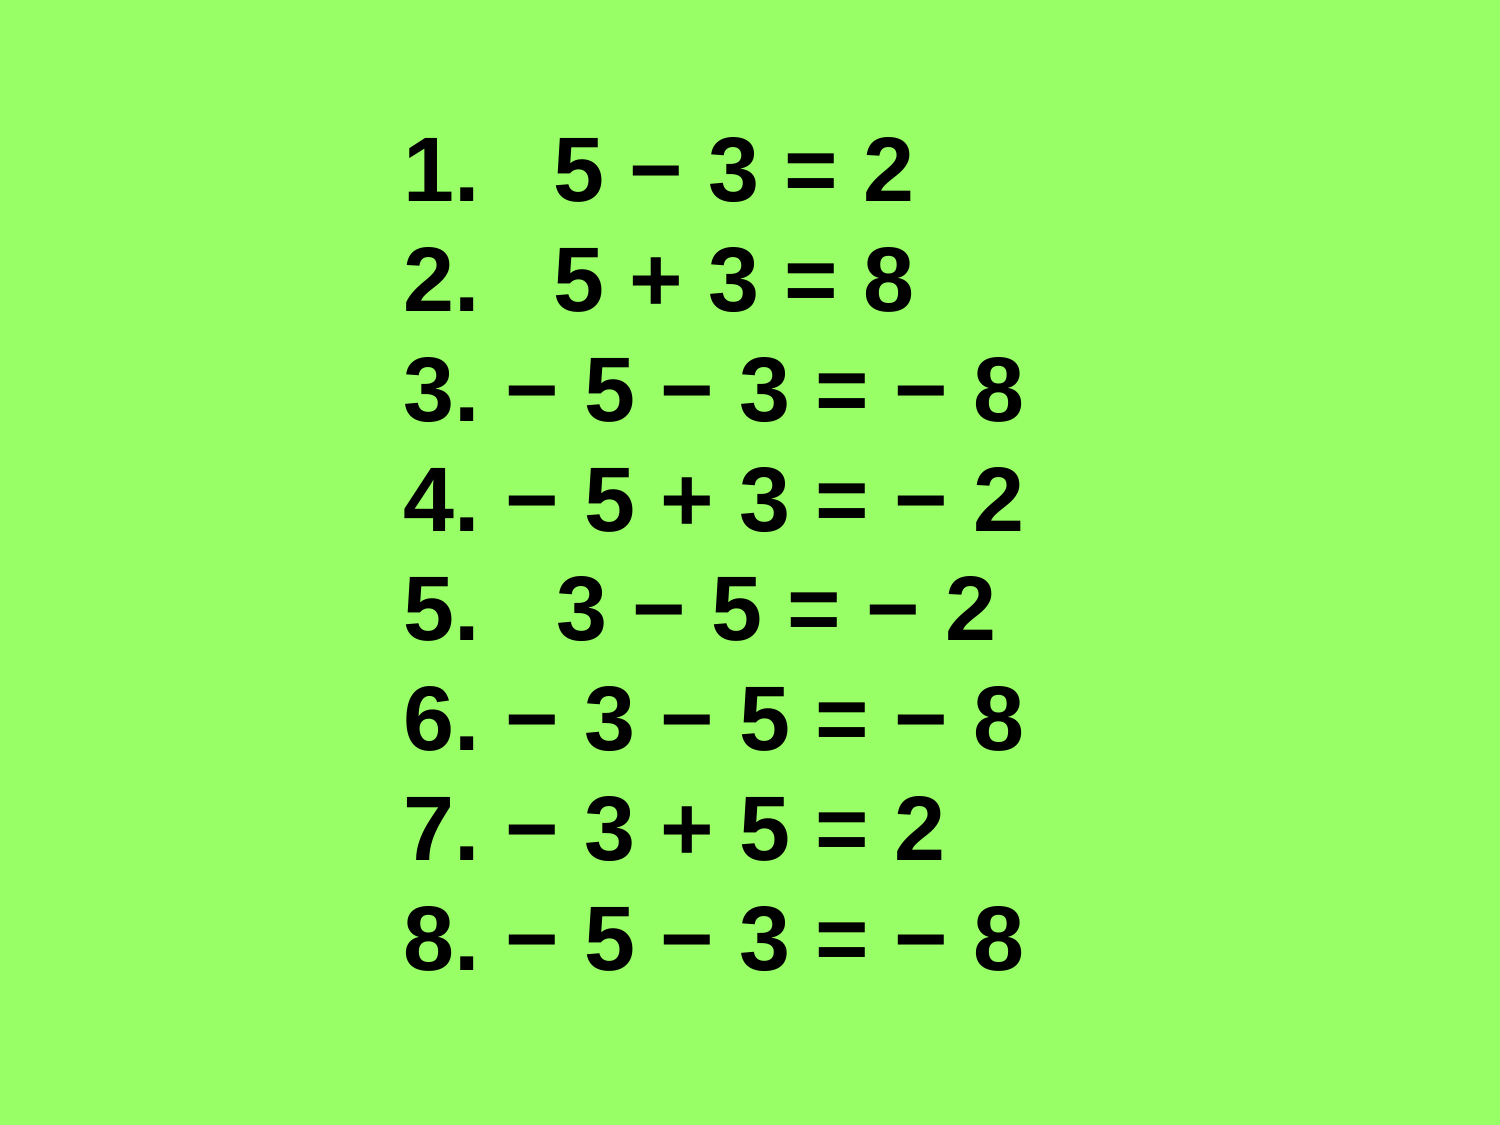

5 − 3 = 2
 	5 + 3 = 8
 − 5 − 3 = − 8
 − 5 + 3 = − 2
 3 − 5 = − 2
 − 3 − 5 = − 8
 − 3 + 5 = 2
 − 5 − 3 = − 8